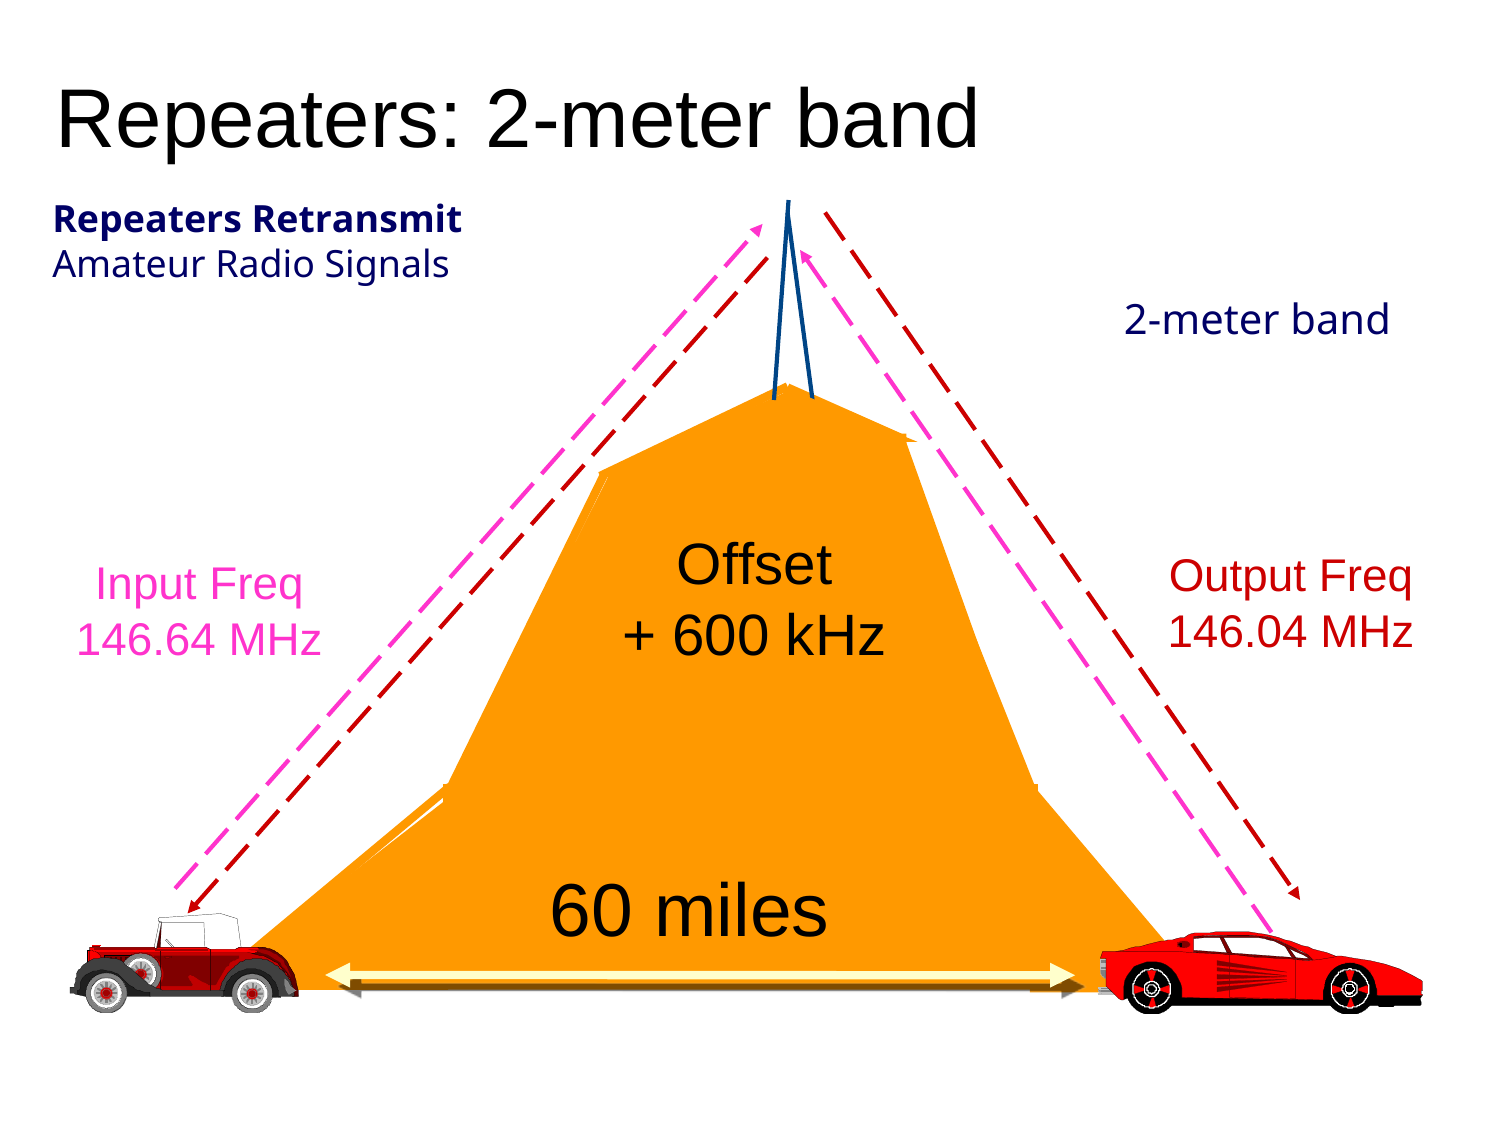

# Repeaters: 2-meter band
Repeaters Retransmit
Amateur Radio Signals
2-meter band
Offset
+ 600 kHz
Output Freq
146.04 MHz
Input Freq
146.64 MHz
60 miles